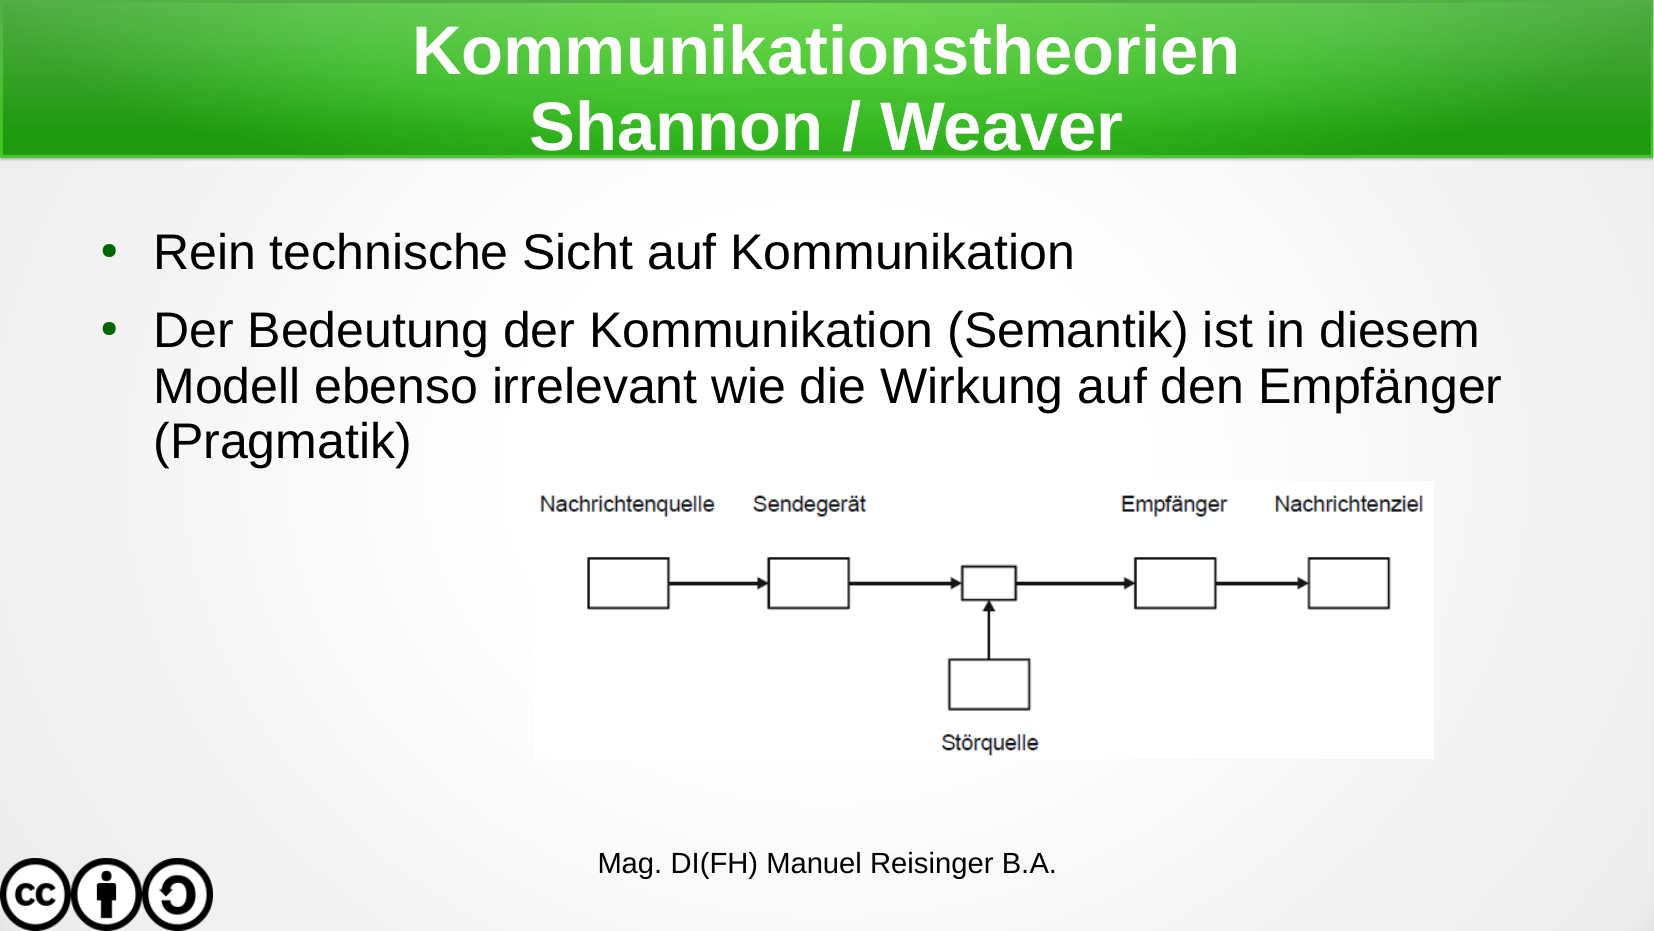

# Kommunikationstheorien Shannon / Weaver
Rein technische Sicht auf Kommunikation
Der Bedeutung der Kommunikation (Semantik) ist in diesem Modell ebenso irrelevant wie die Wirkung auf den Empfänger (Pragmatik)